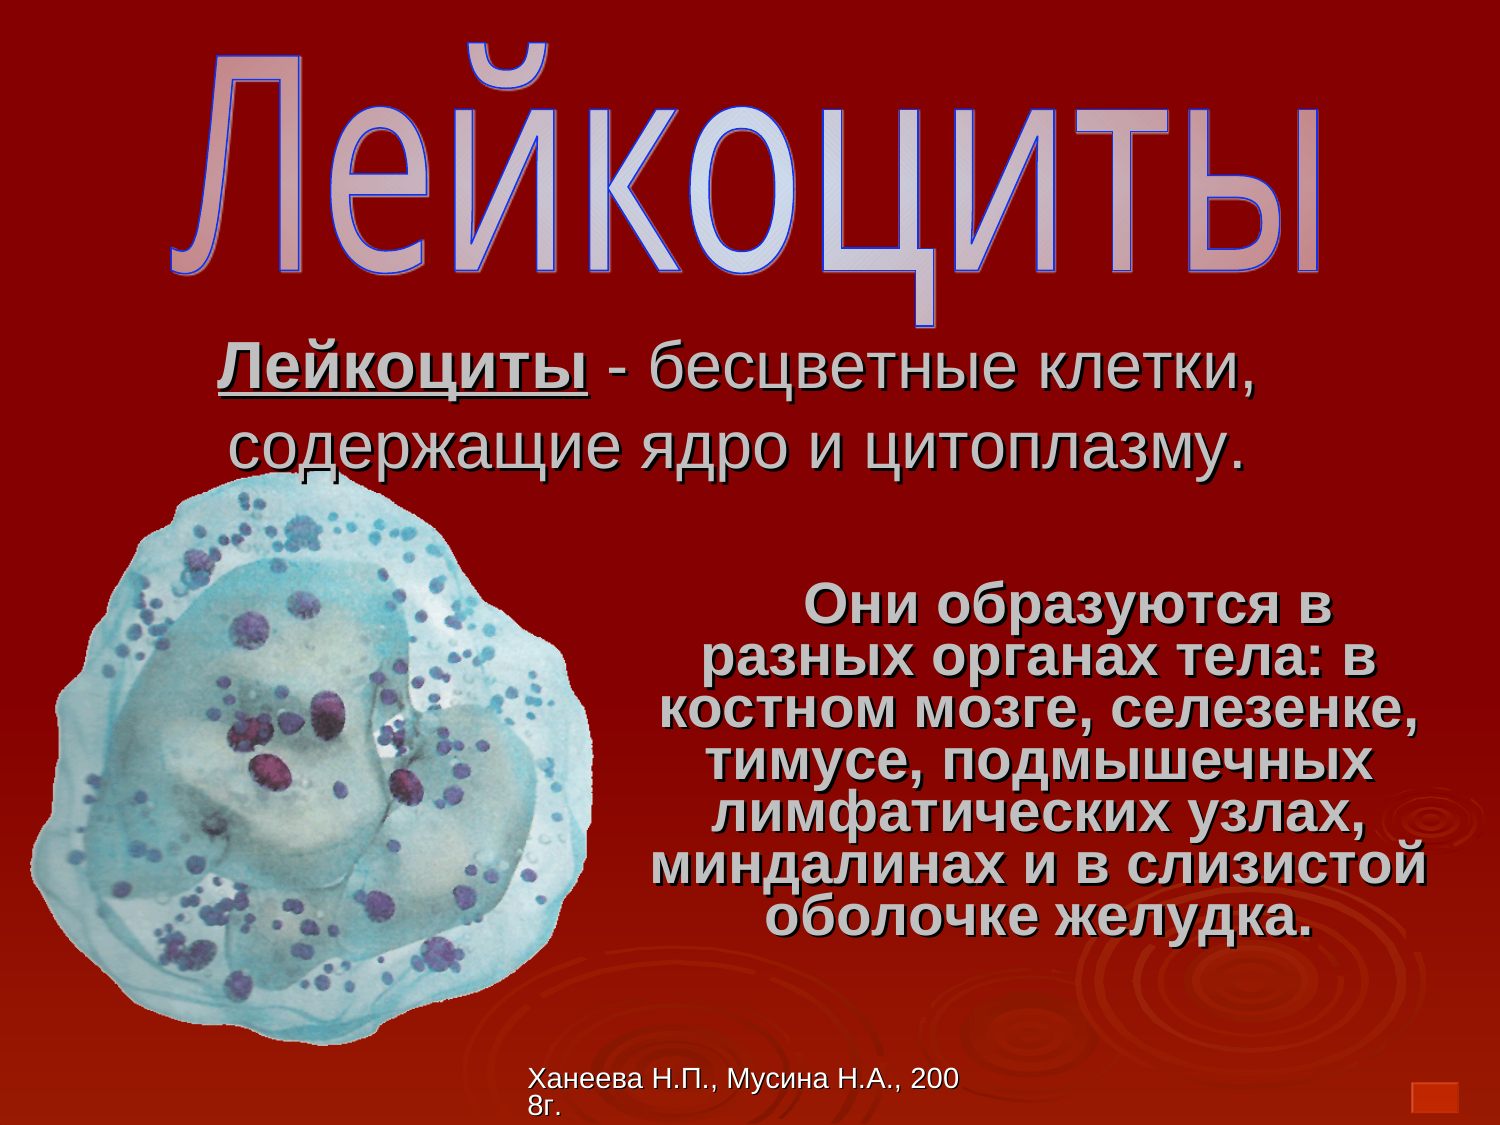

Лейкоциты
Лейкоциты - бесцветные клетки, содержащие ядро и цитоплазму.
# Они образуются в разных органах тела: в костном мозге, селезенке, тимусе, подмышечных лимфатических узлах, миндалинах и в слизистой оболочке желудка.
Ханеева Н.П., Мусина Н.А., 2008г.